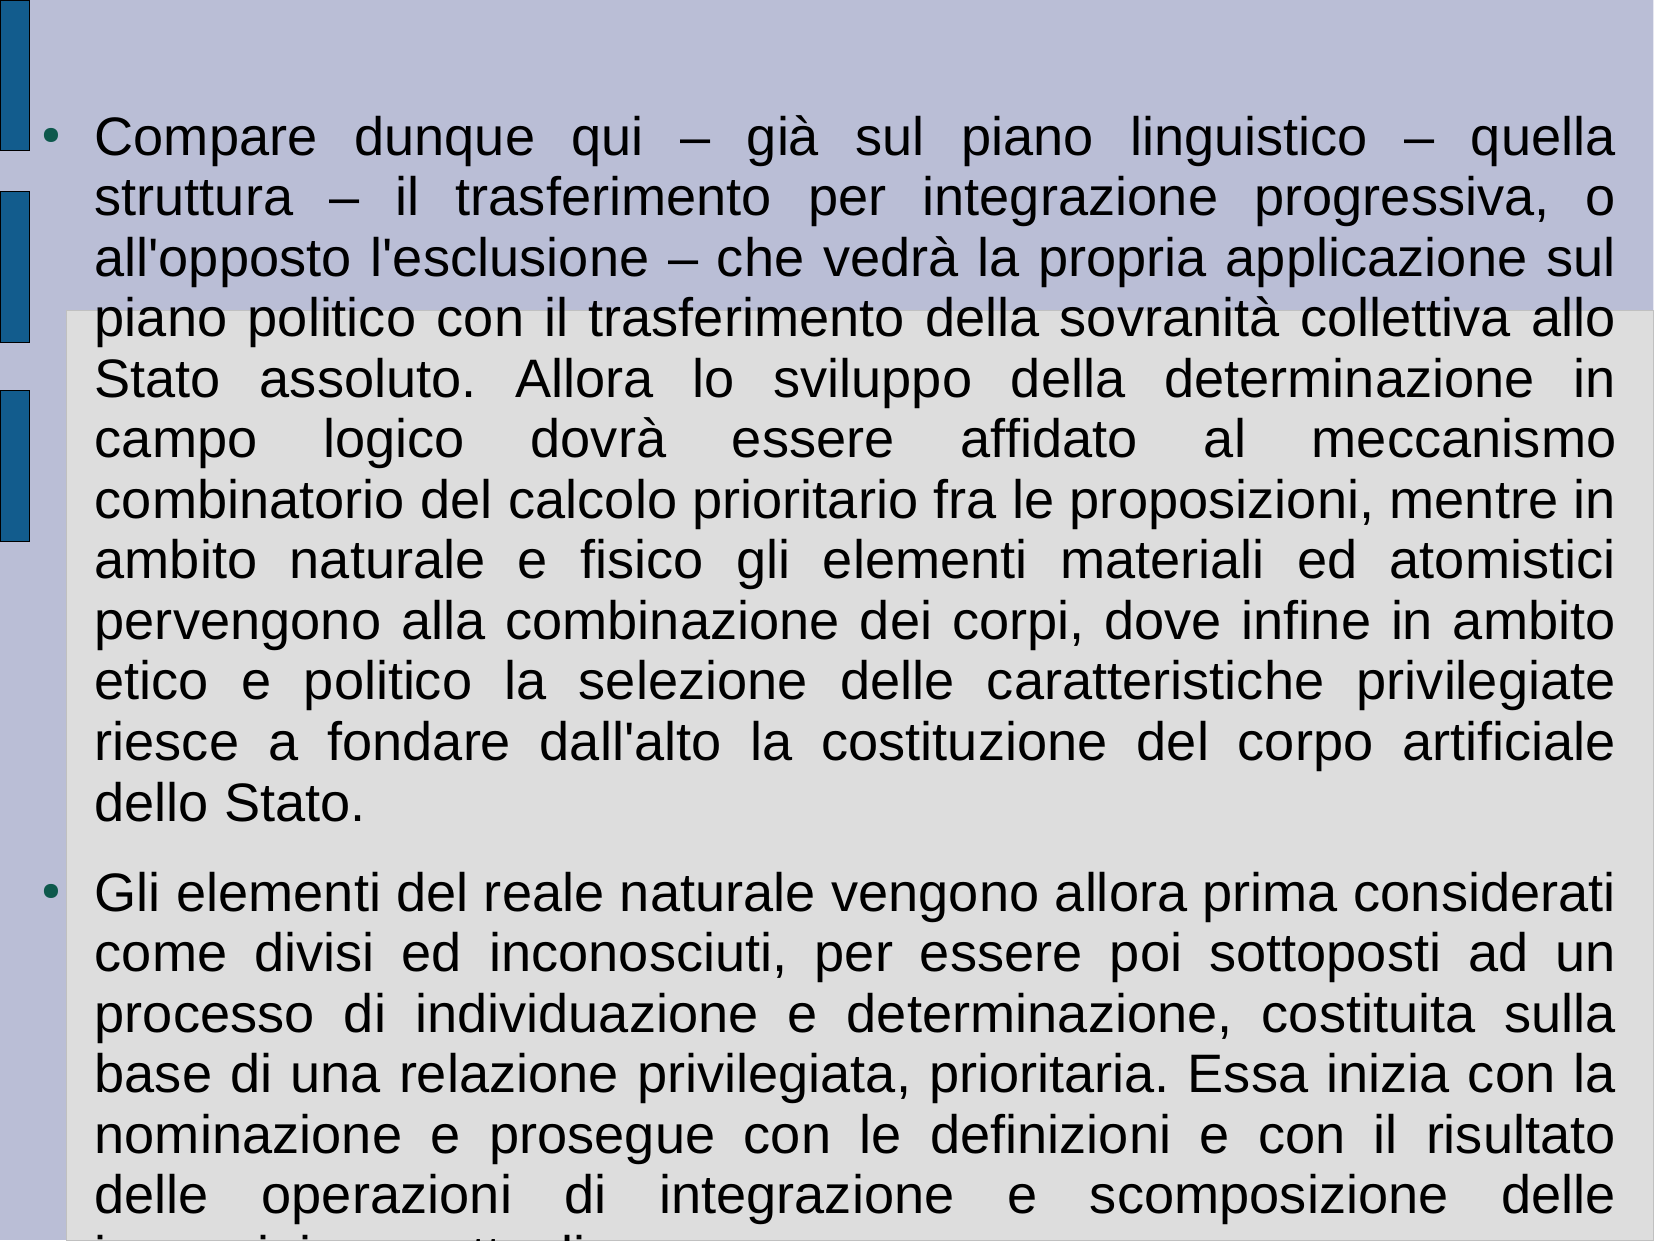

#
Compare dunque qui – già sul piano linguistico – quella struttura – il trasferimento per integrazione progressiva, o all'opposto l'esclusione – che vedrà la propria applicazione sul piano politico con il trasferimento della sovranità collettiva allo Stato assoluto. Allora lo sviluppo della determinazione in campo logico dovrà essere affidato al meccanismo combinatorio del calcolo prioritario fra le proposizioni, mentre in ambito naturale e fisico gli elementi materiali ed atomistici pervengono alla combinazione dei corpi, dove infine in ambito etico e politico la selezione delle caratteristiche privilegiate riesce a fondare dall'alto la costituzione del corpo artificiale dello Stato.
Gli elementi del reale naturale vengono allora prima considerati come divisi ed inconosciuti, per essere poi sottoposti ad un processo di individuazione e determinazione, costituita sulla base di una relazione privilegiata, prioritaria. Essa inizia con la nominazione e prosegue con le definizioni e con il risultato delle operazioni di integrazione e scomposizione delle immagini concettuali.